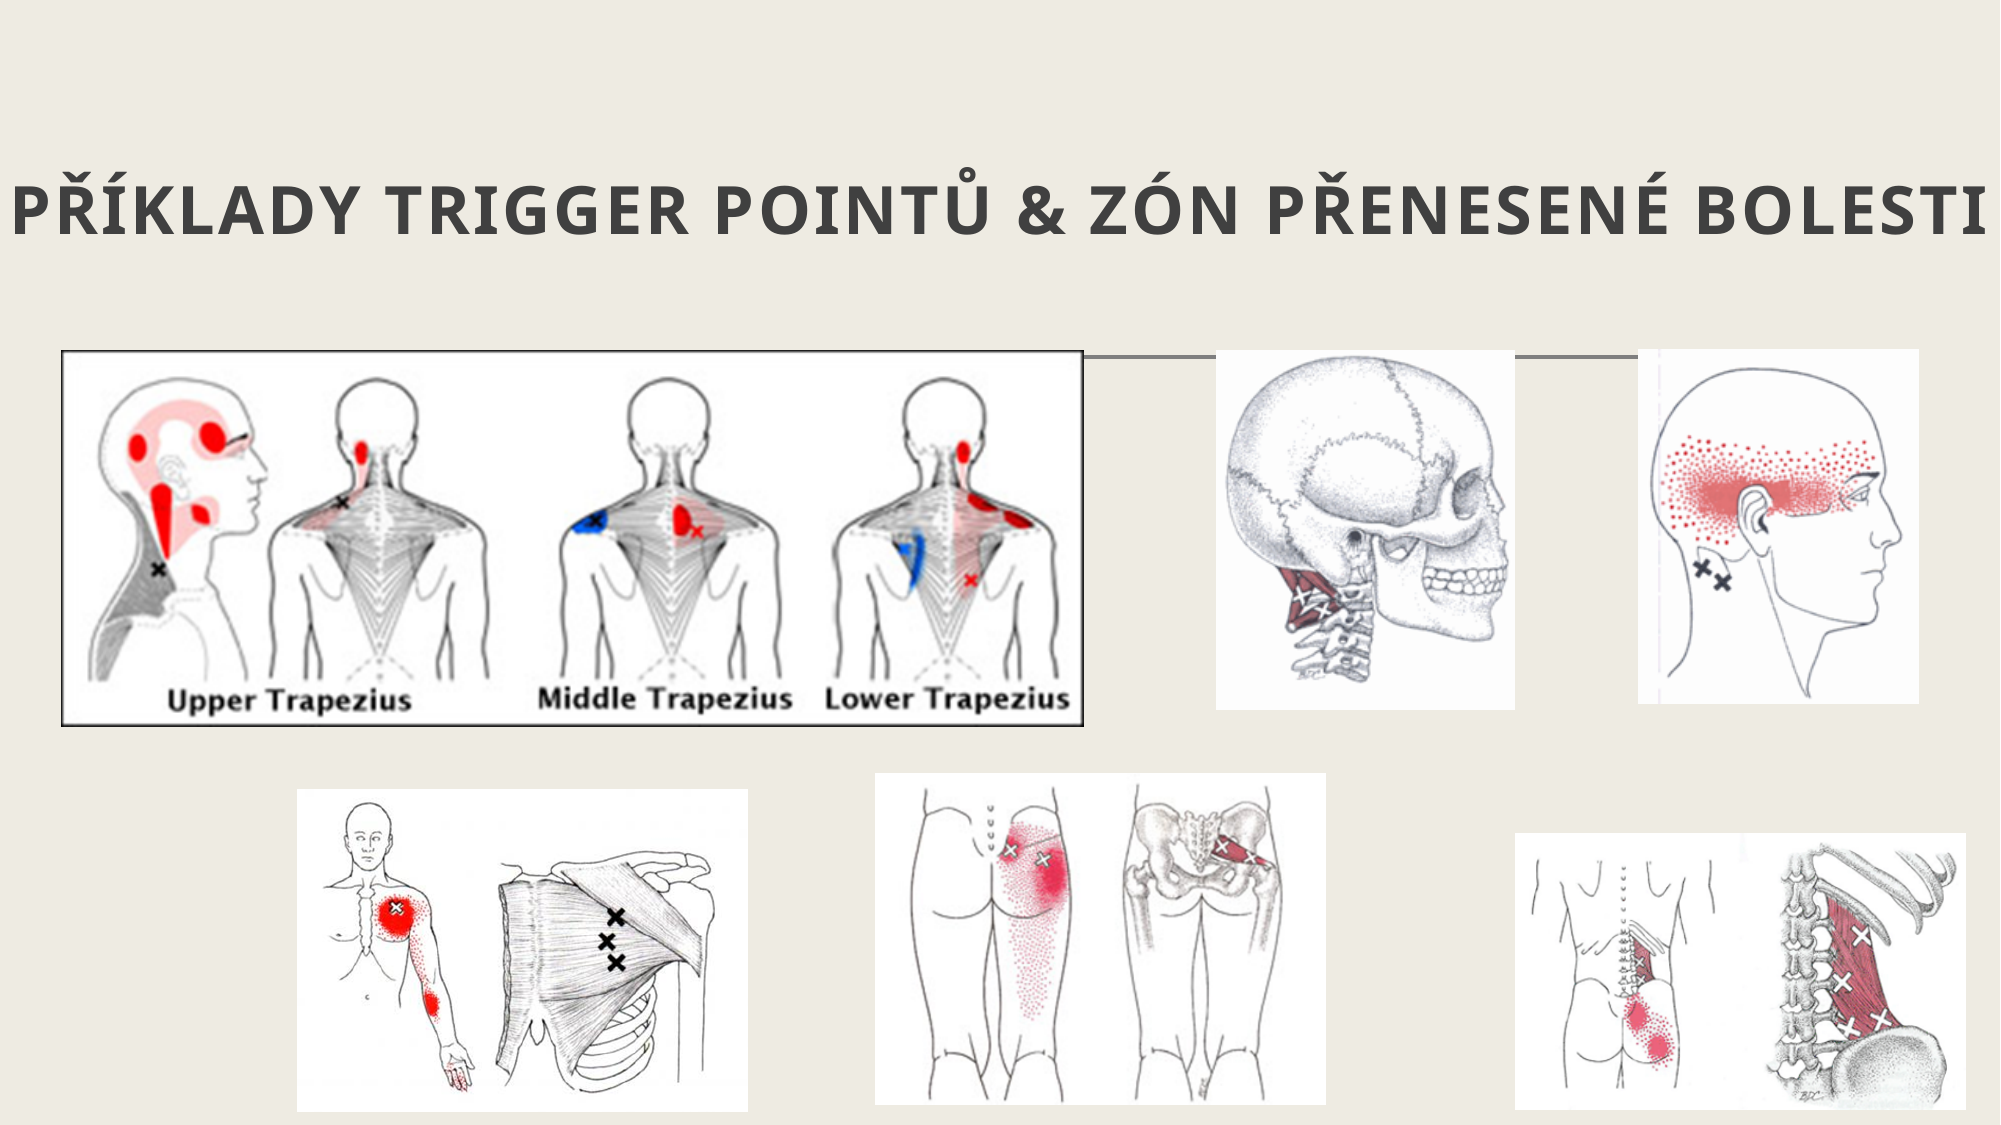

# PŘÍKLADY TRIGGER POINTŮ & ZÓN PŘENESENÉ BOLESTI